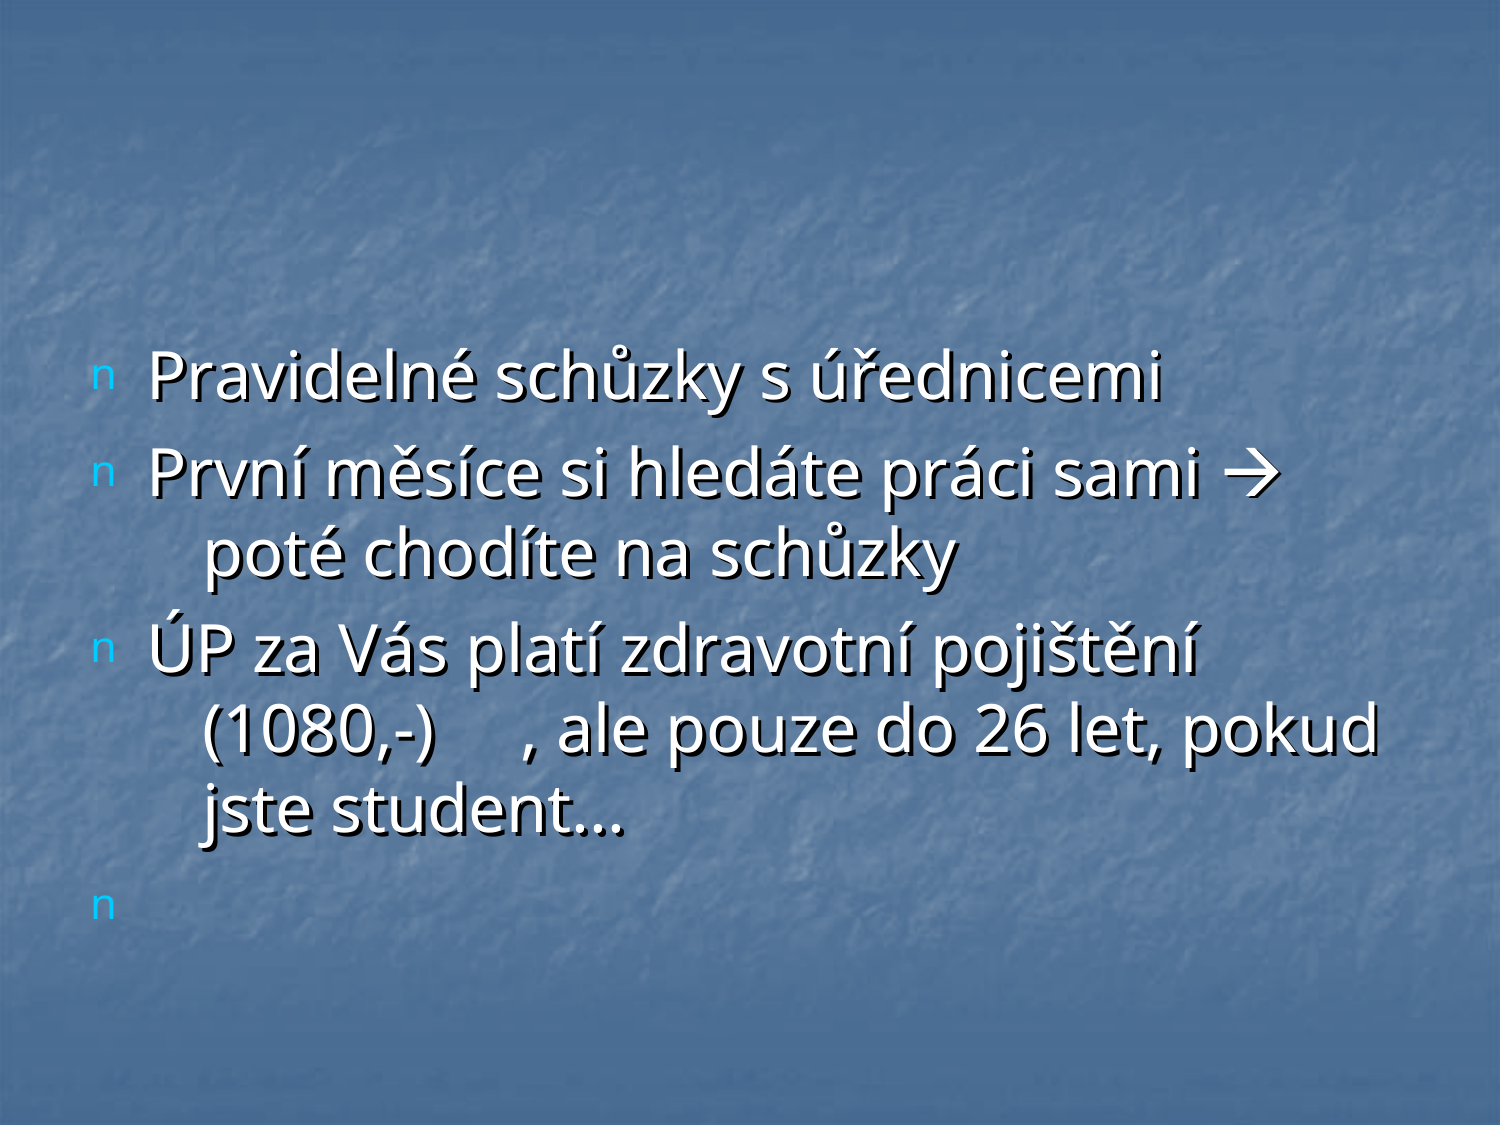

# Pravidelné schůzky s úřednicemi
První měsíce si hledáte práci sami  poté chodíte na schůzky
ÚP za Vás platí zdravotní pojištění (1080,-) , ale pouze do 26 let, pokud jste student...